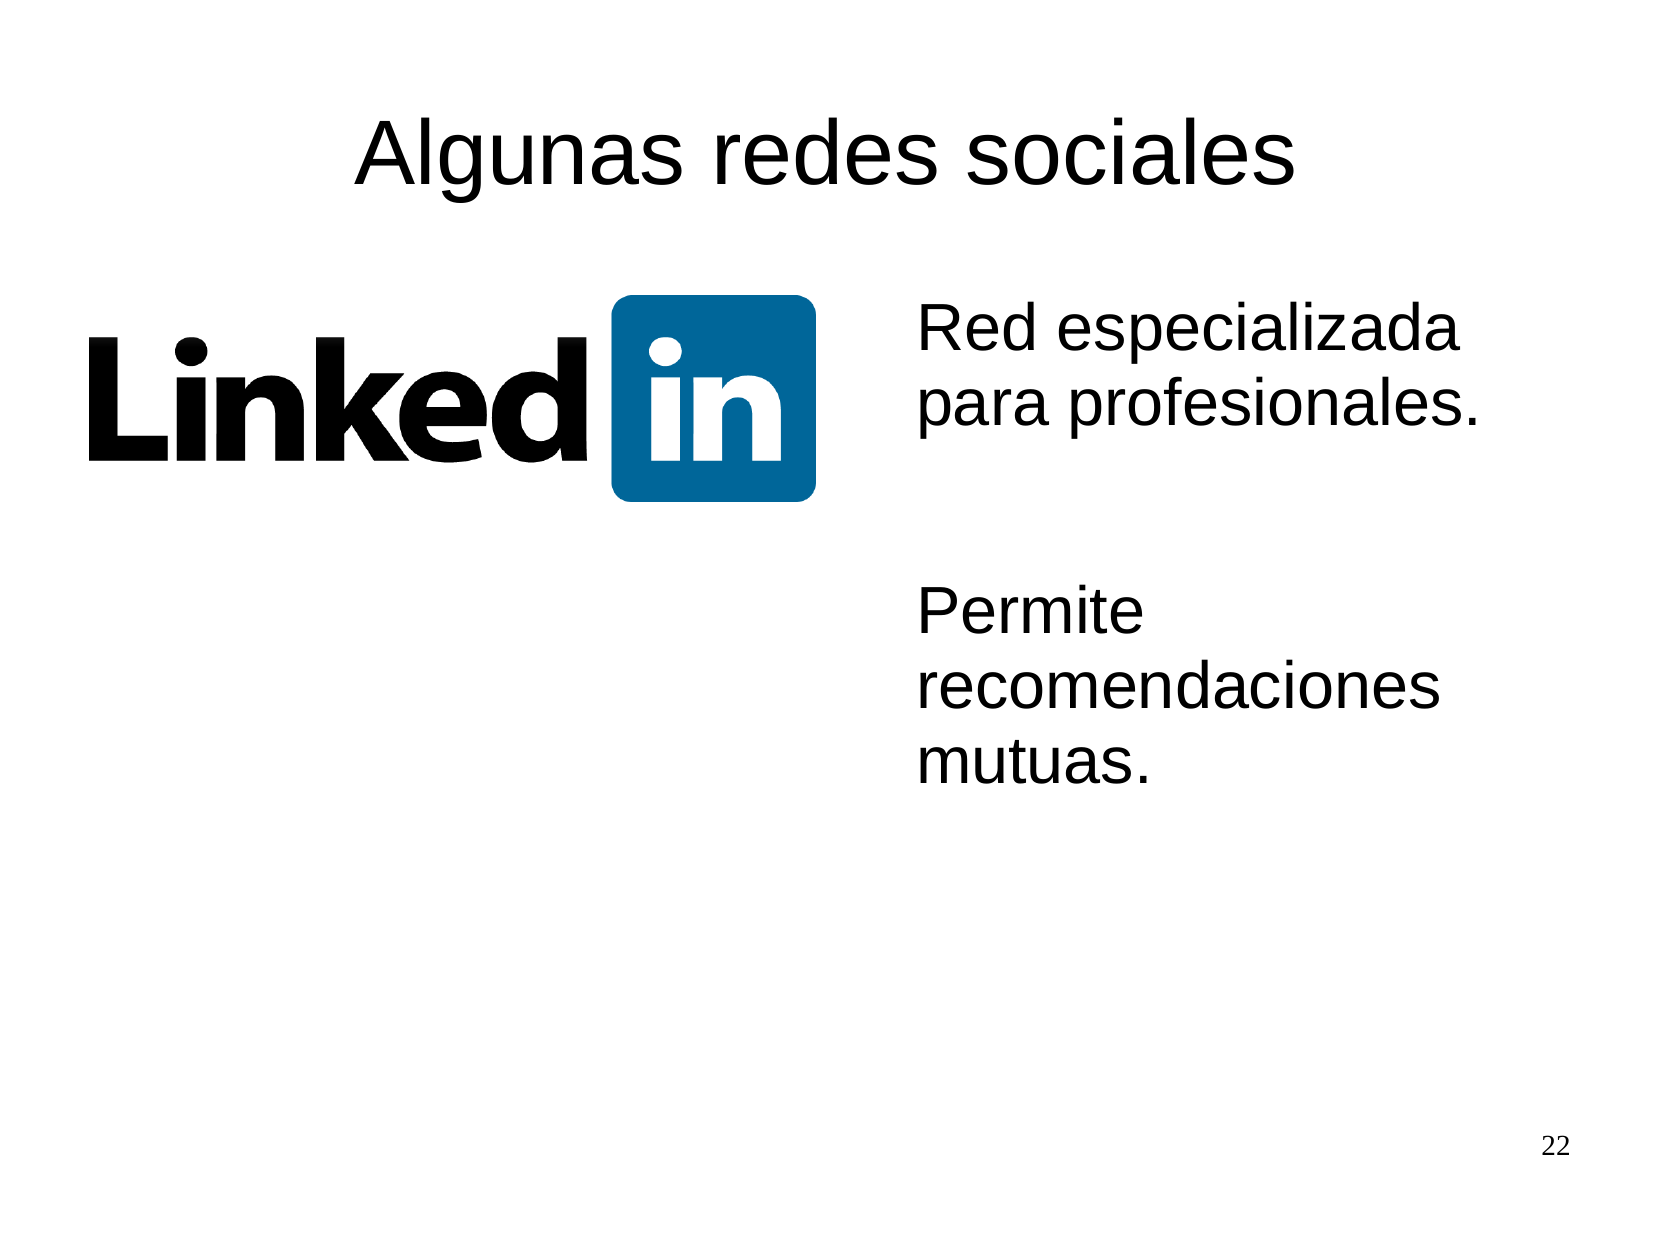

# Algunas redes sociales
Red especializada para profesionales.
Permite recomendaciones mutuas.
22